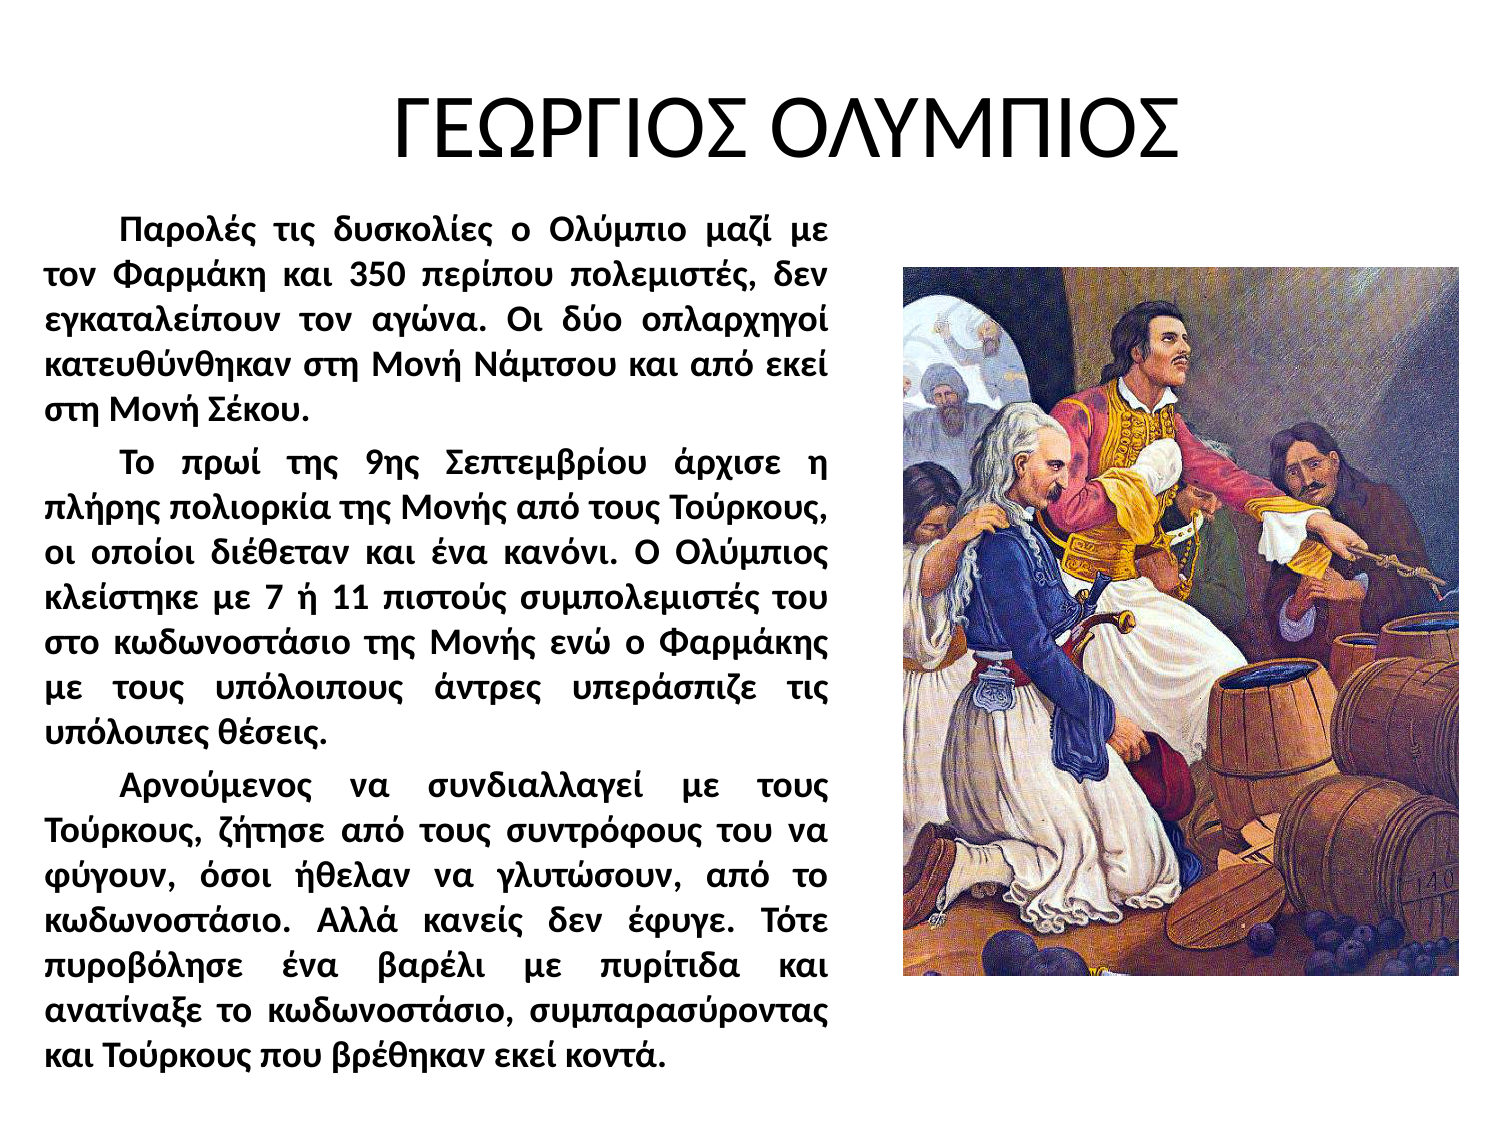

# ΓΕΩΡΓΙΟΣ ΟΛΥΜΠΙΟΣ
	Παρολές τις δυσκολίες ο Ολύμπιο μαζί με τον Φαρμάκη και 350 περίπου πολεμιστές, δεν εγκαταλείπουν τον αγώνα. Οι δύο οπλαρχηγοί κατευθύνθηκαν στη Μονή Νάμτσου και από εκεί στη Μονή Σέκου.
	Το πρωί της 9ης Σεπτεμβρίου άρχισε η πλήρης πολιορκία της Μονής από τους Τούρκους, οι οποίοι διέθεταν και ένα κανόνι. Ο Ολύμπιος κλείστηκε με 7 ή 11 πιστούς συμπολεμιστές του στο κωδωνοστάσιο της Μονής ενώ ο Φαρμάκης με τους υπόλοιπους άντρες υπεράσπιζε τις υπόλοιπες θέσεις.
	Αρνούμενος να συνδιαλλαγεί με τους Τούρκους, ζήτησε από τους συντρόφους του να φύγουν, όσοι ήθελαν να γλυτώσουν, από το κωδωνοστάσιο. Αλλά κανείς δεν έφυγε. Τότε πυροβόλησε ένα βαρέλι με πυρίτιδα και ανατίναξε το κωδωνοστάσιο, συμπαρασύροντας και Τούρκους που βρέθηκαν εκεί κοντά.